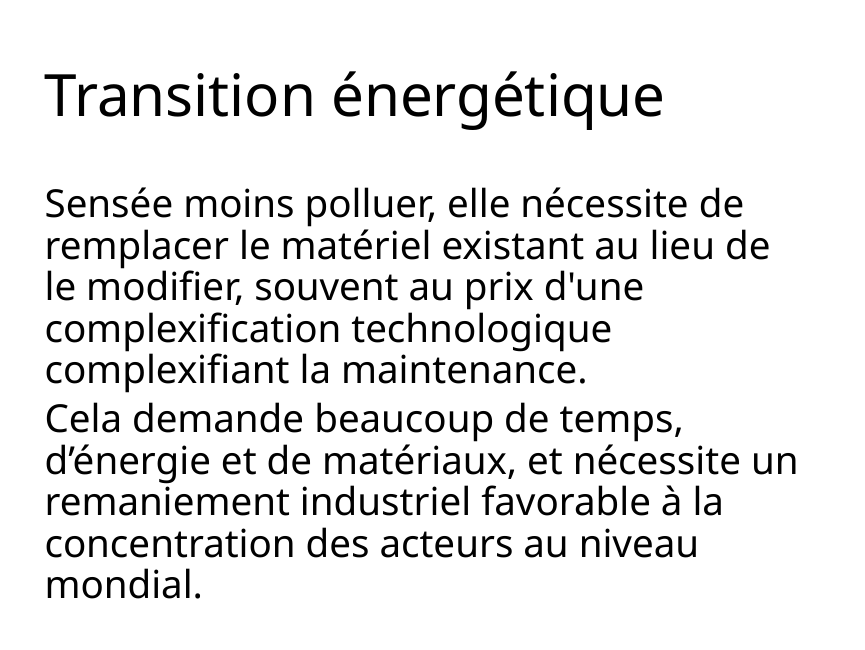

# Transition énergétique
Sensée moins polluer, elle nécessite de remplacer le matériel existant au lieu de le modifier, souvent au prix d'une complexification technologique complexifiant la maintenance.
Cela demande beaucoup de temps, d’énergie et de matériaux, et nécessite un remaniement industriel favorable à la concentration des acteurs au niveau mondial.